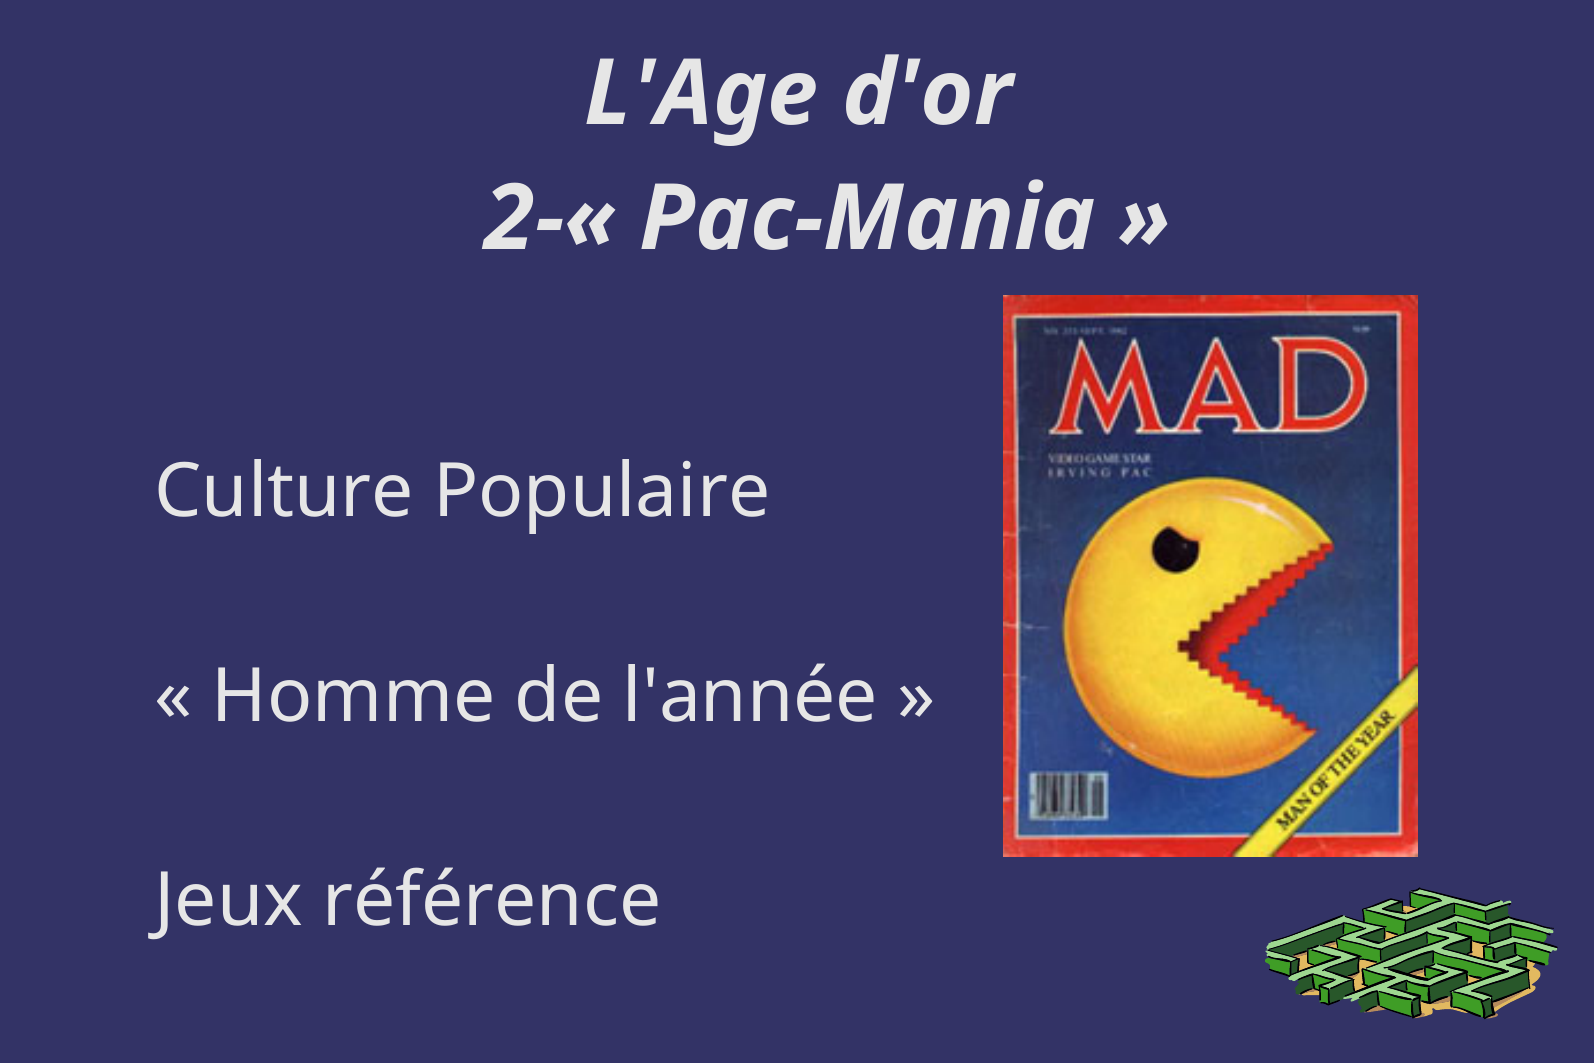

# L'Age d'or 2-« Pac-Mania »
Culture Populaire
« Homme de l'année »
Jeux référence